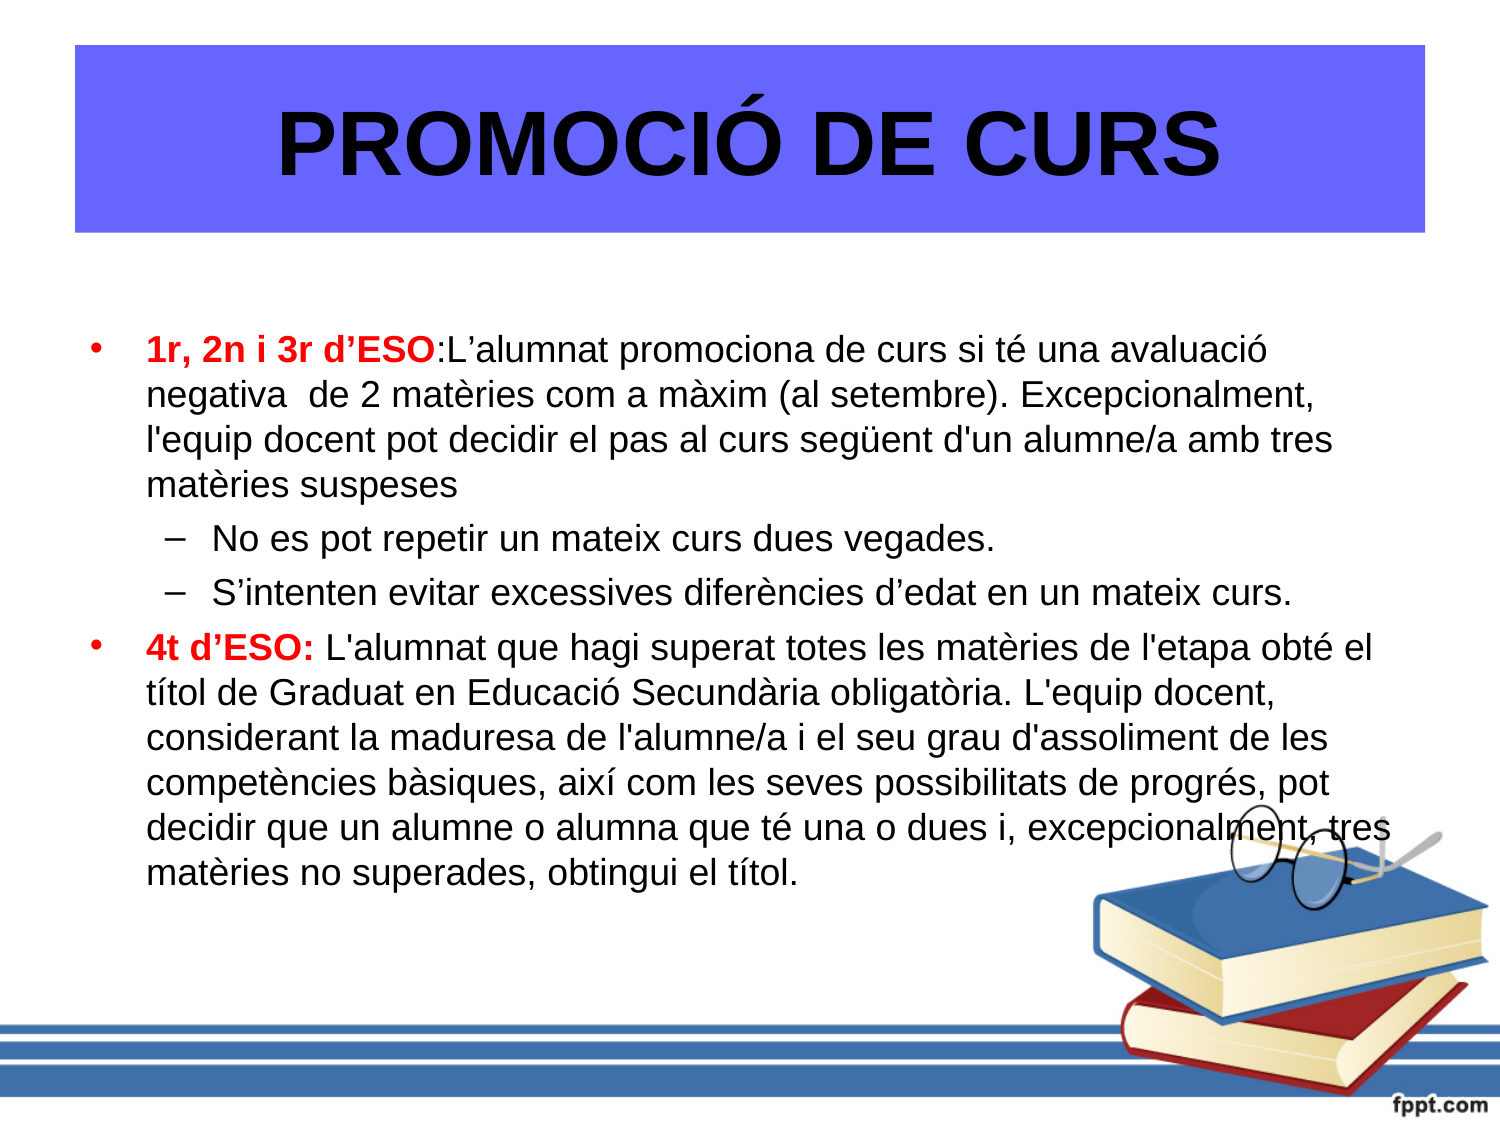

# PROMOCIÓ DE CURS
1r, 2n i 3r d’ESO:L’alumnat promociona de curs si té una avaluació negativa de 2 matèries com a màxim (al setembre). Excepcionalment, l'equip docent pot decidir el pas al curs següent d'un alumne/a amb tres matèries suspeses
No es pot repetir un mateix curs dues vegades.
S’intenten evitar excessives diferències d’edat en un mateix curs.
4t d’ESO: L'alumnat que hagi superat totes les matèries de l'etapa obté el títol de Graduat en Educació Secundària obligatòria. L'equip docent, considerant la maduresa de l'alumne/a i el seu grau d'assoliment de les competències bàsiques, així com les seves possibilitats de progrés, pot decidir que un alumne o alumna que té una o dues i, excepcionalment, tres matèries no superades, obtingui el títol.